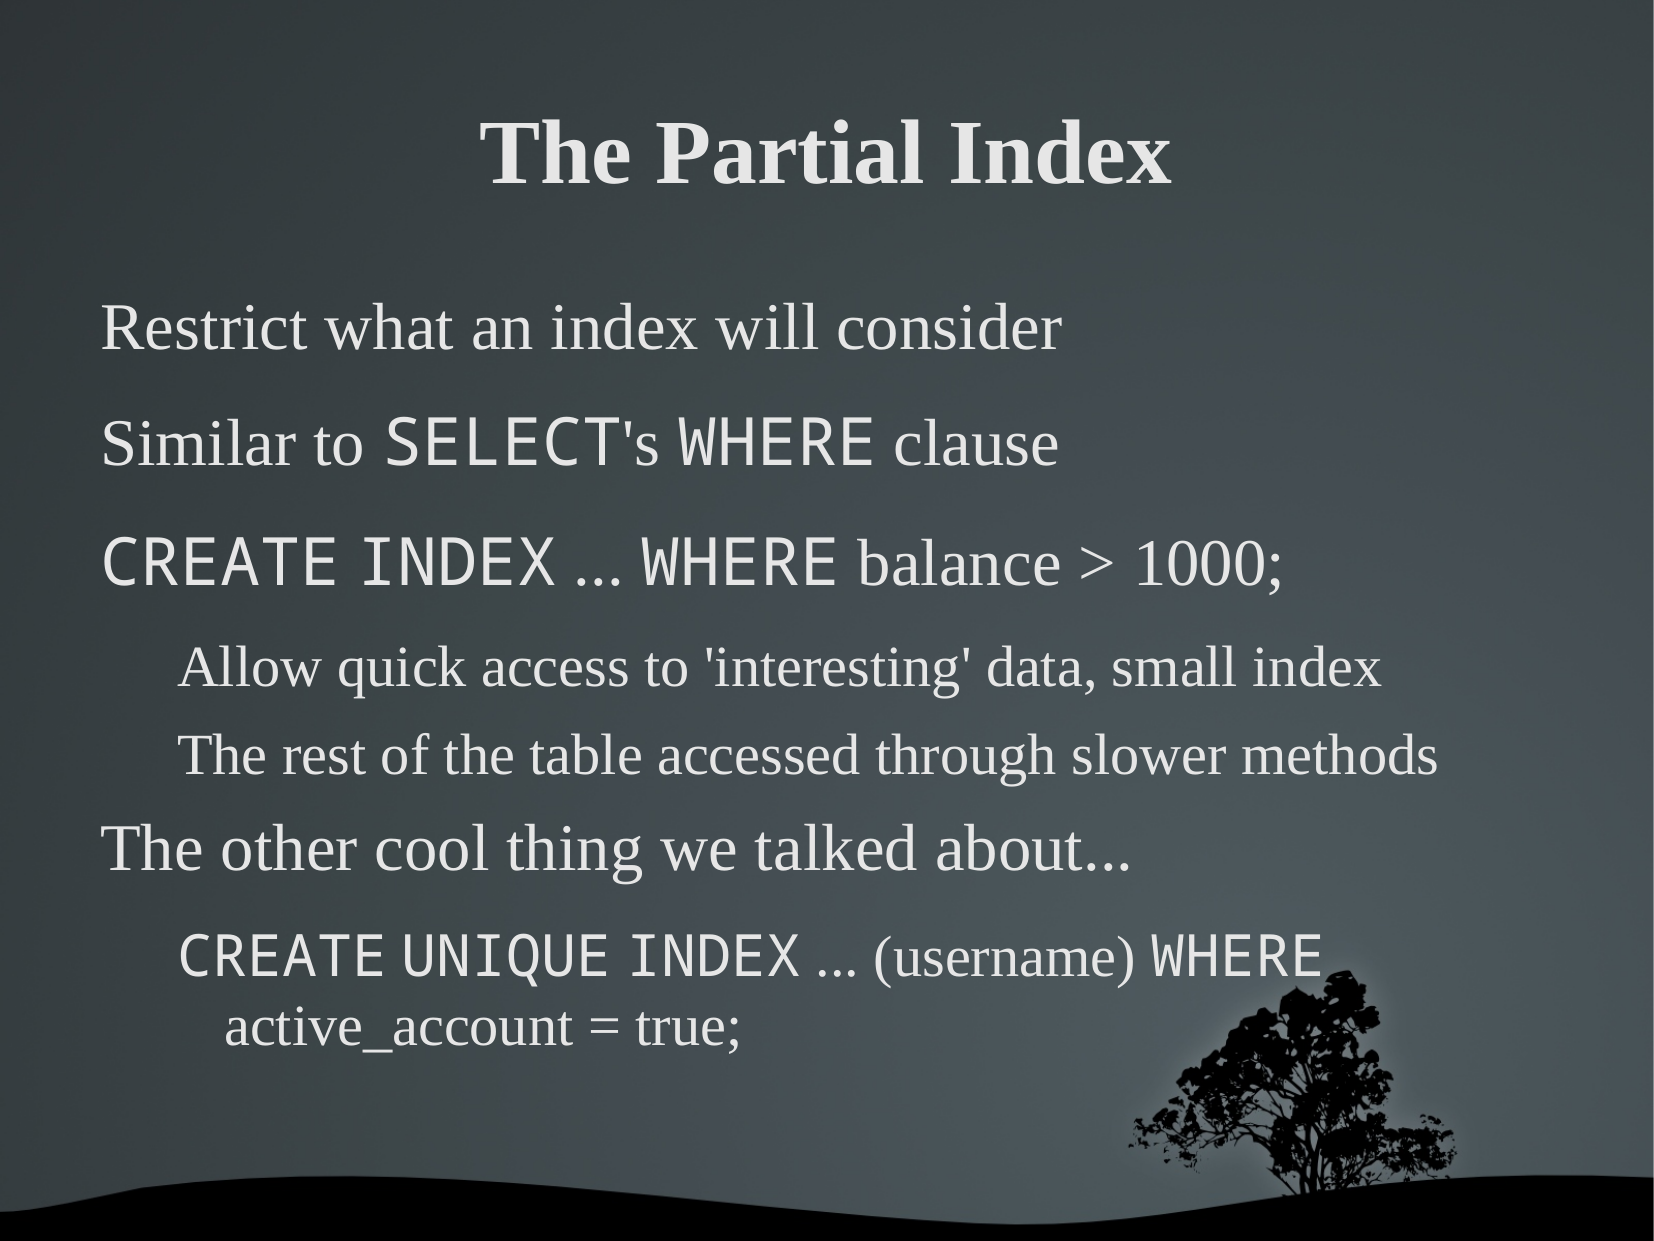

# The Partial Index
Restrict what an index will consider
Similar to SELECT's WHERE clause
CREATE INDEX ... WHERE balance > 1000;
Allow quick access to 'interesting' data, small index
The rest of the table accessed through slower methods
The other cool thing we talked about...
CREATE UNIQUE INDEX ... (username) WHERE active_account = true;